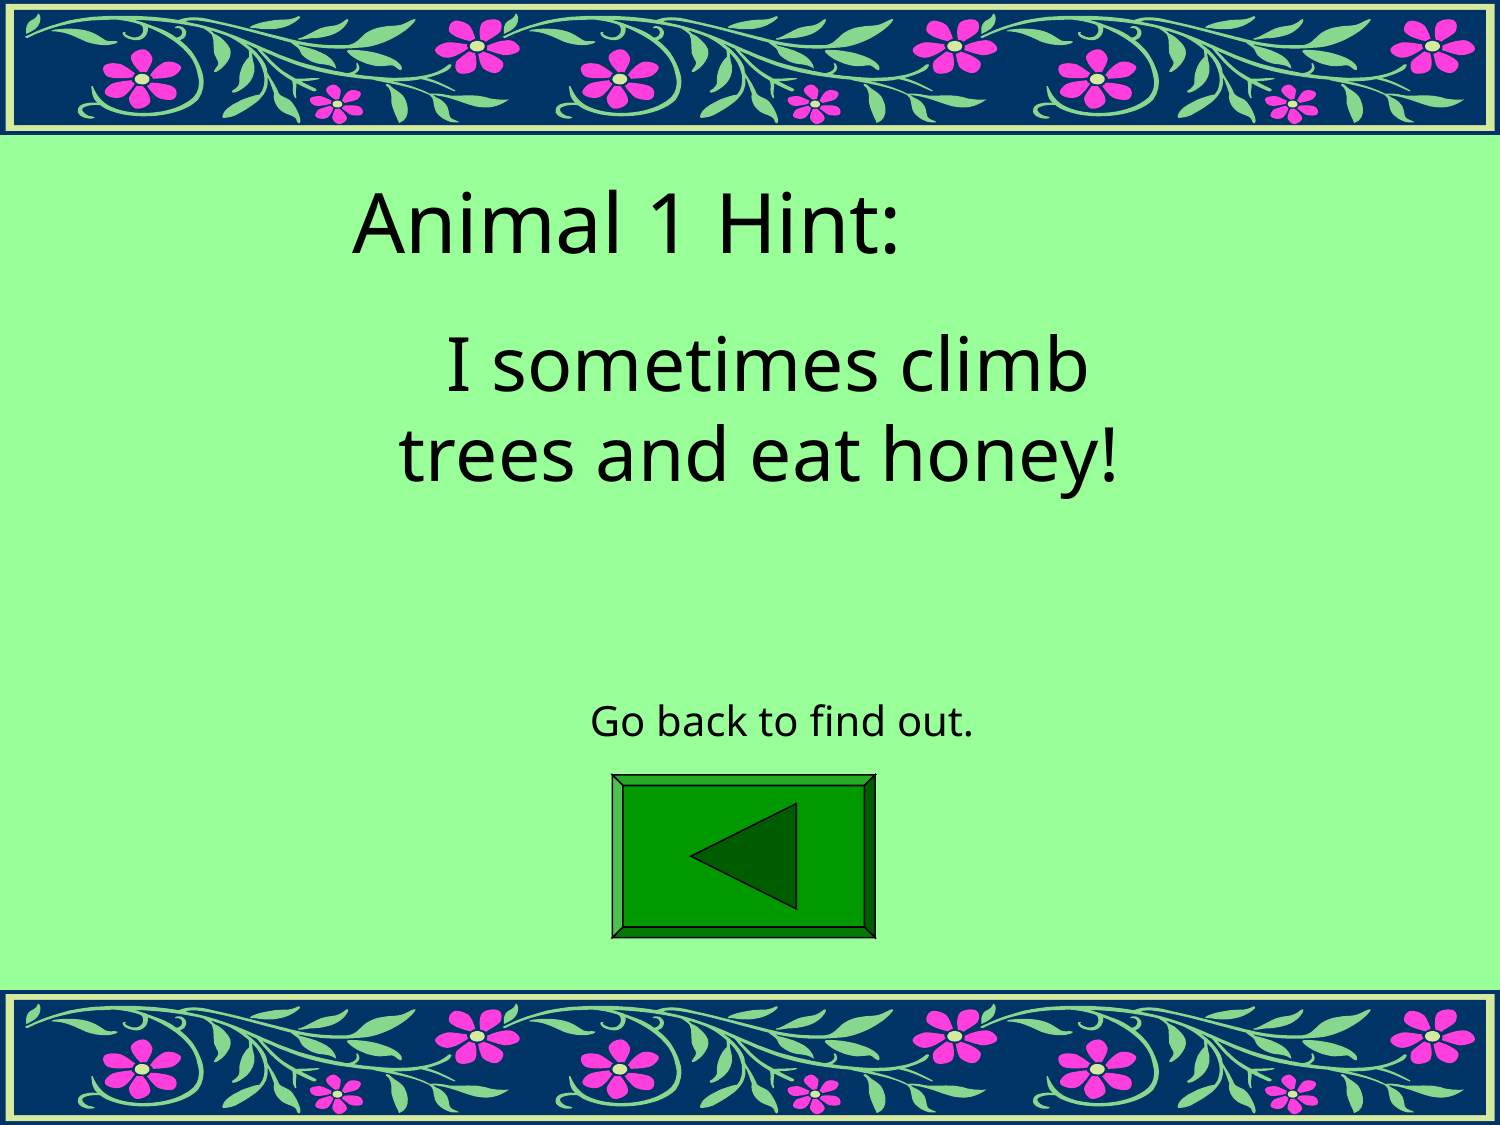

Animal 1 Hint:
I sometimes climb trees and eat honey!
Go back to find out.